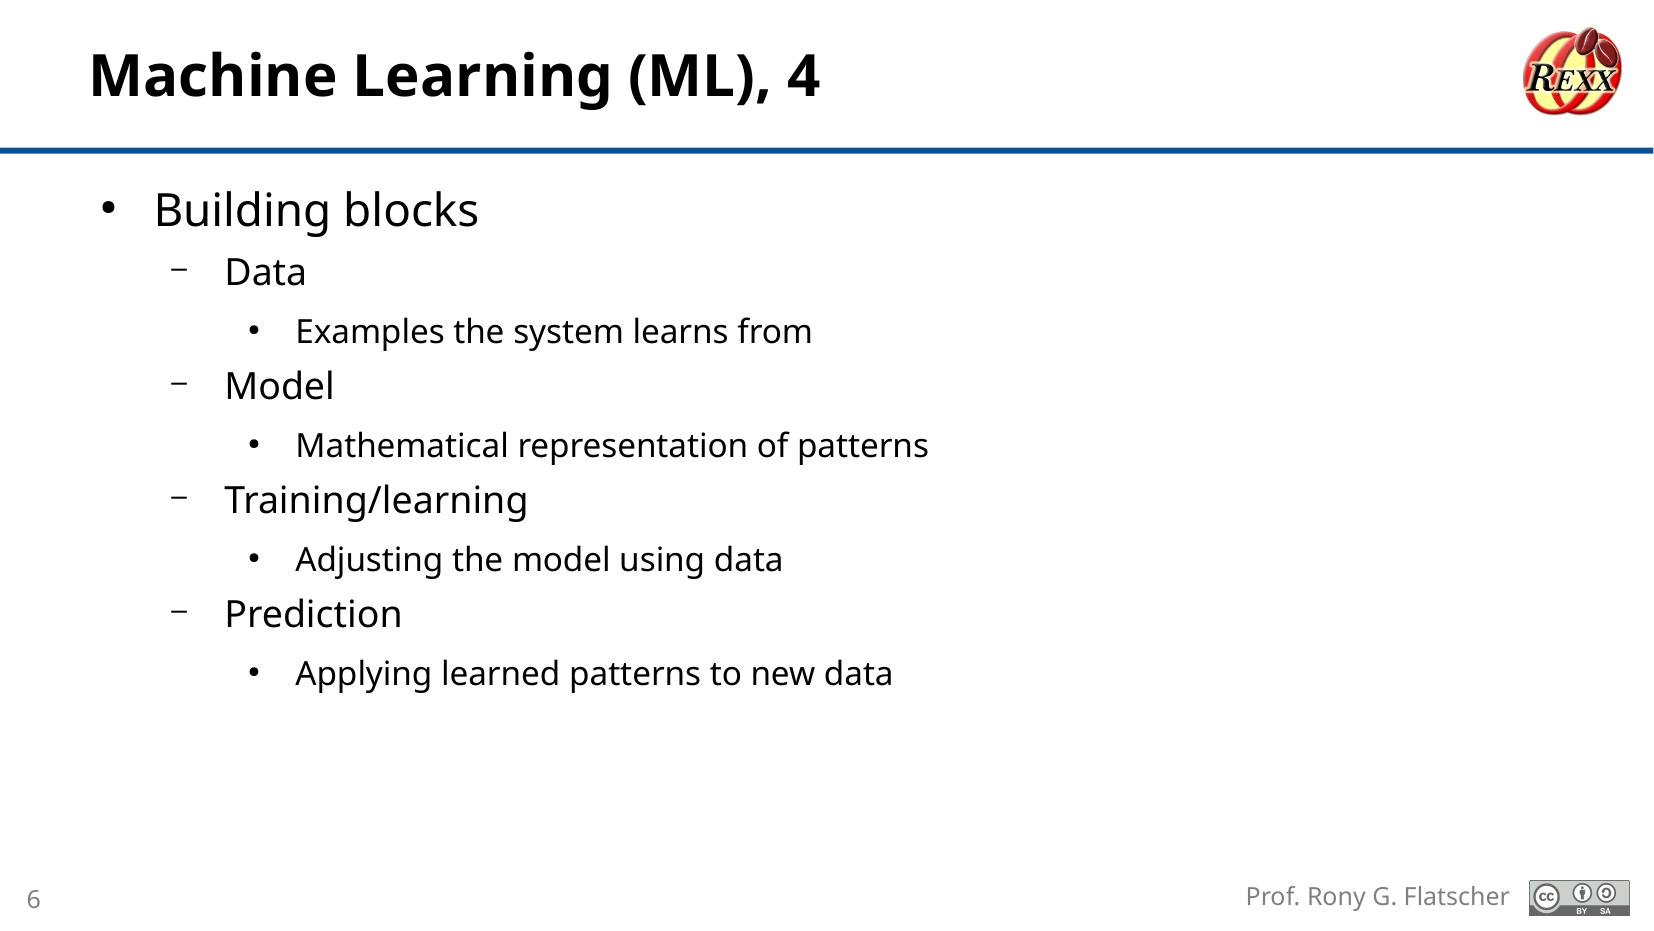

# Machine Learning (ML), 4
Building blocks
Data
Examples the system learns from
Model
Mathematical representation of patterns
Training/learning
Adjusting the model using data
Prediction
Applying learned patterns to new data